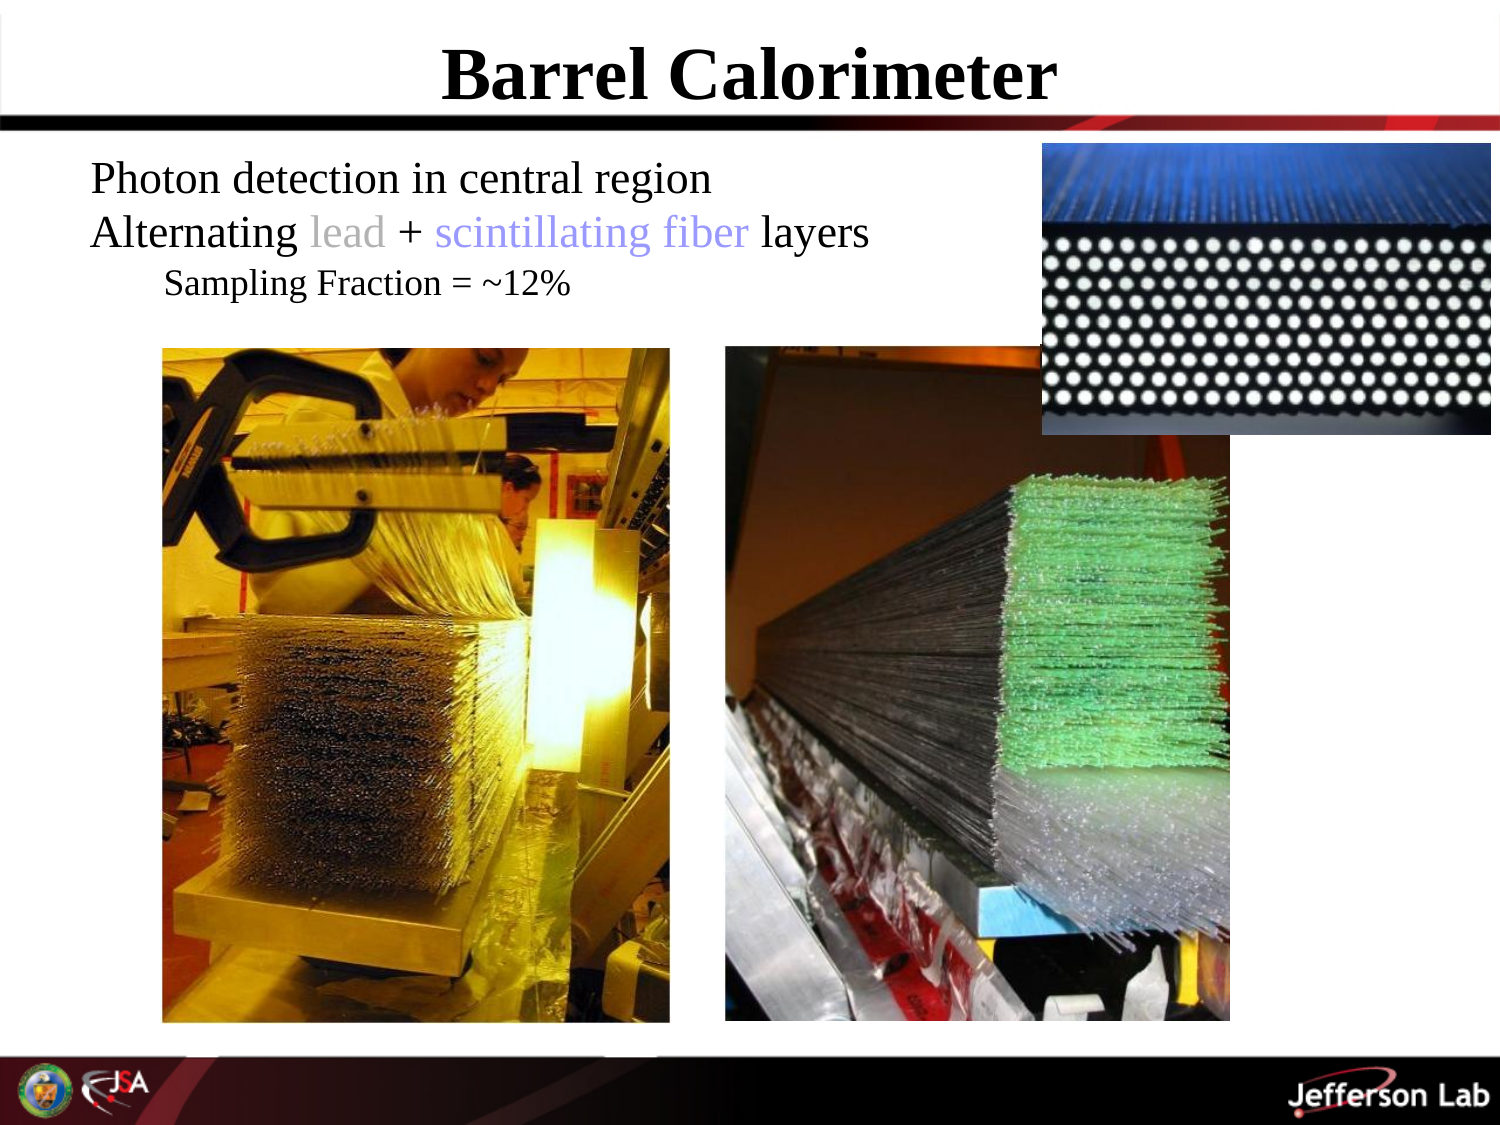

# Barrel Calorimeter
 Photon detection in central region
 Alternating lead + scintillating fiber layers
 Sampling Fraction = ~12%